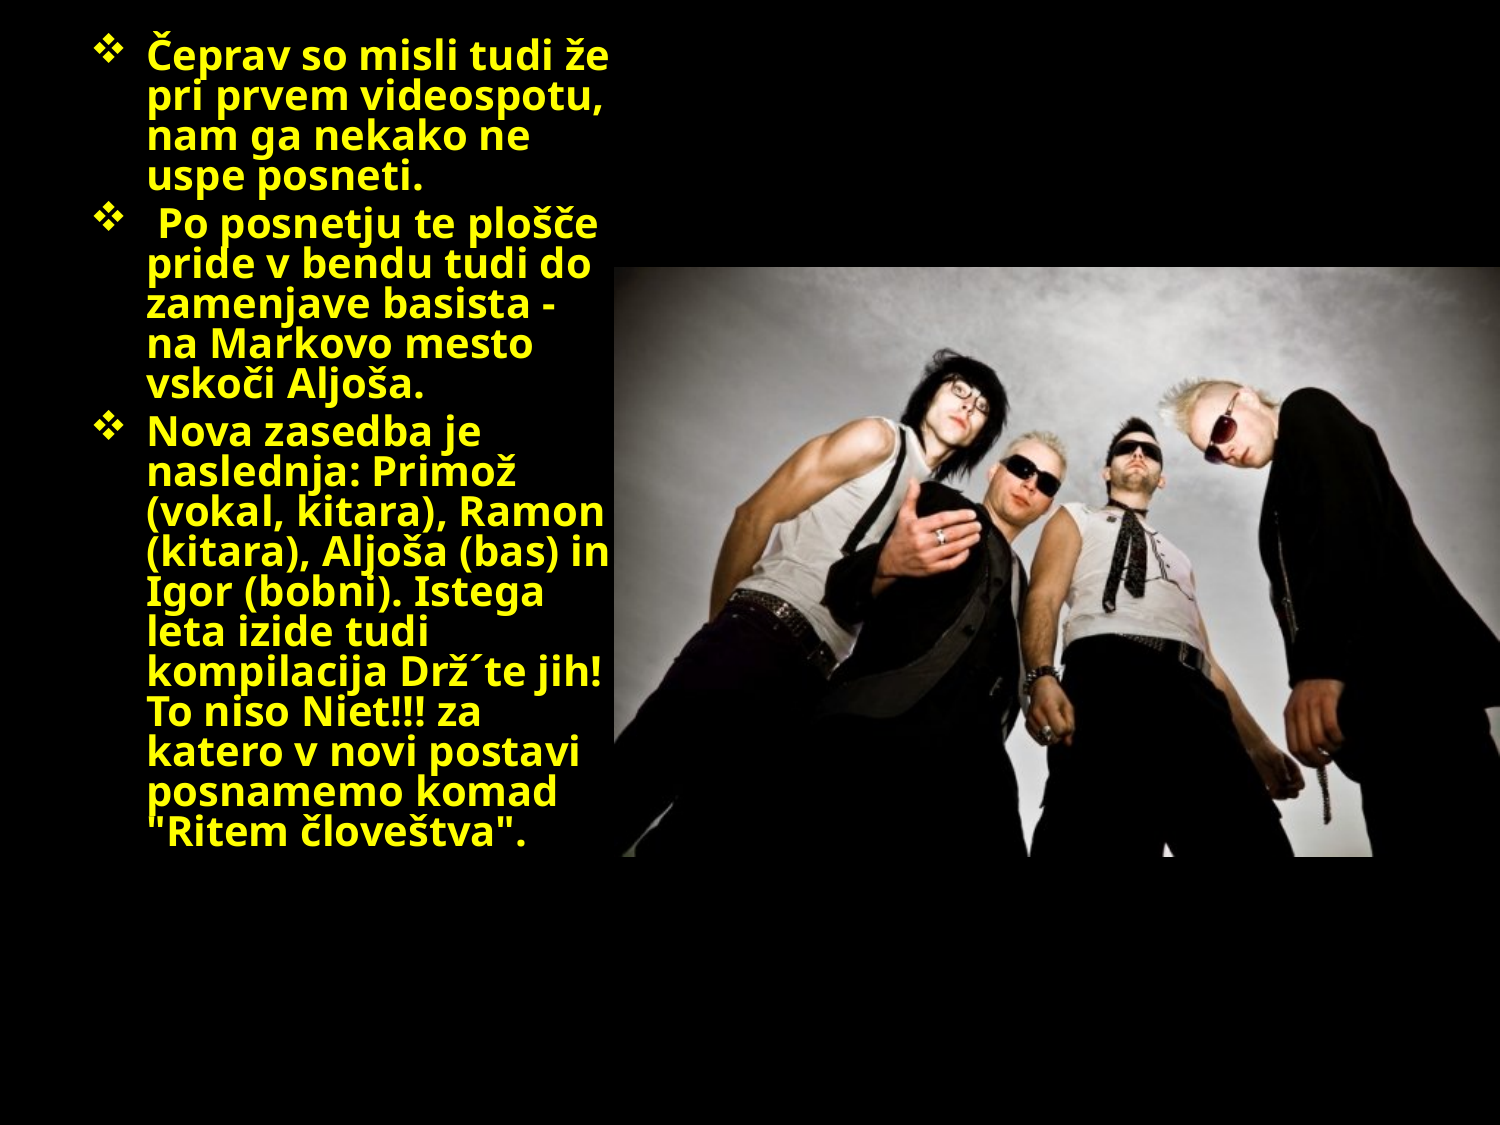

Čeprav so misli tudi že pri prvem videospotu, nam ga nekako ne uspe posneti.
 Po posnetju te plošče pride v bendu tudi do zamenjave basista - na Markovo mesto vskoči Aljoša.
Nova zasedba je naslednja: Primož (vokal, kitara), Ramon (kitara), Aljoša (bas) in Igor (bobni). Istega leta izide tudi kompilacija Drž´te jih! To niso Niet!!! za katero v novi postavi posnamemo komad "Ritem človeštva".
#